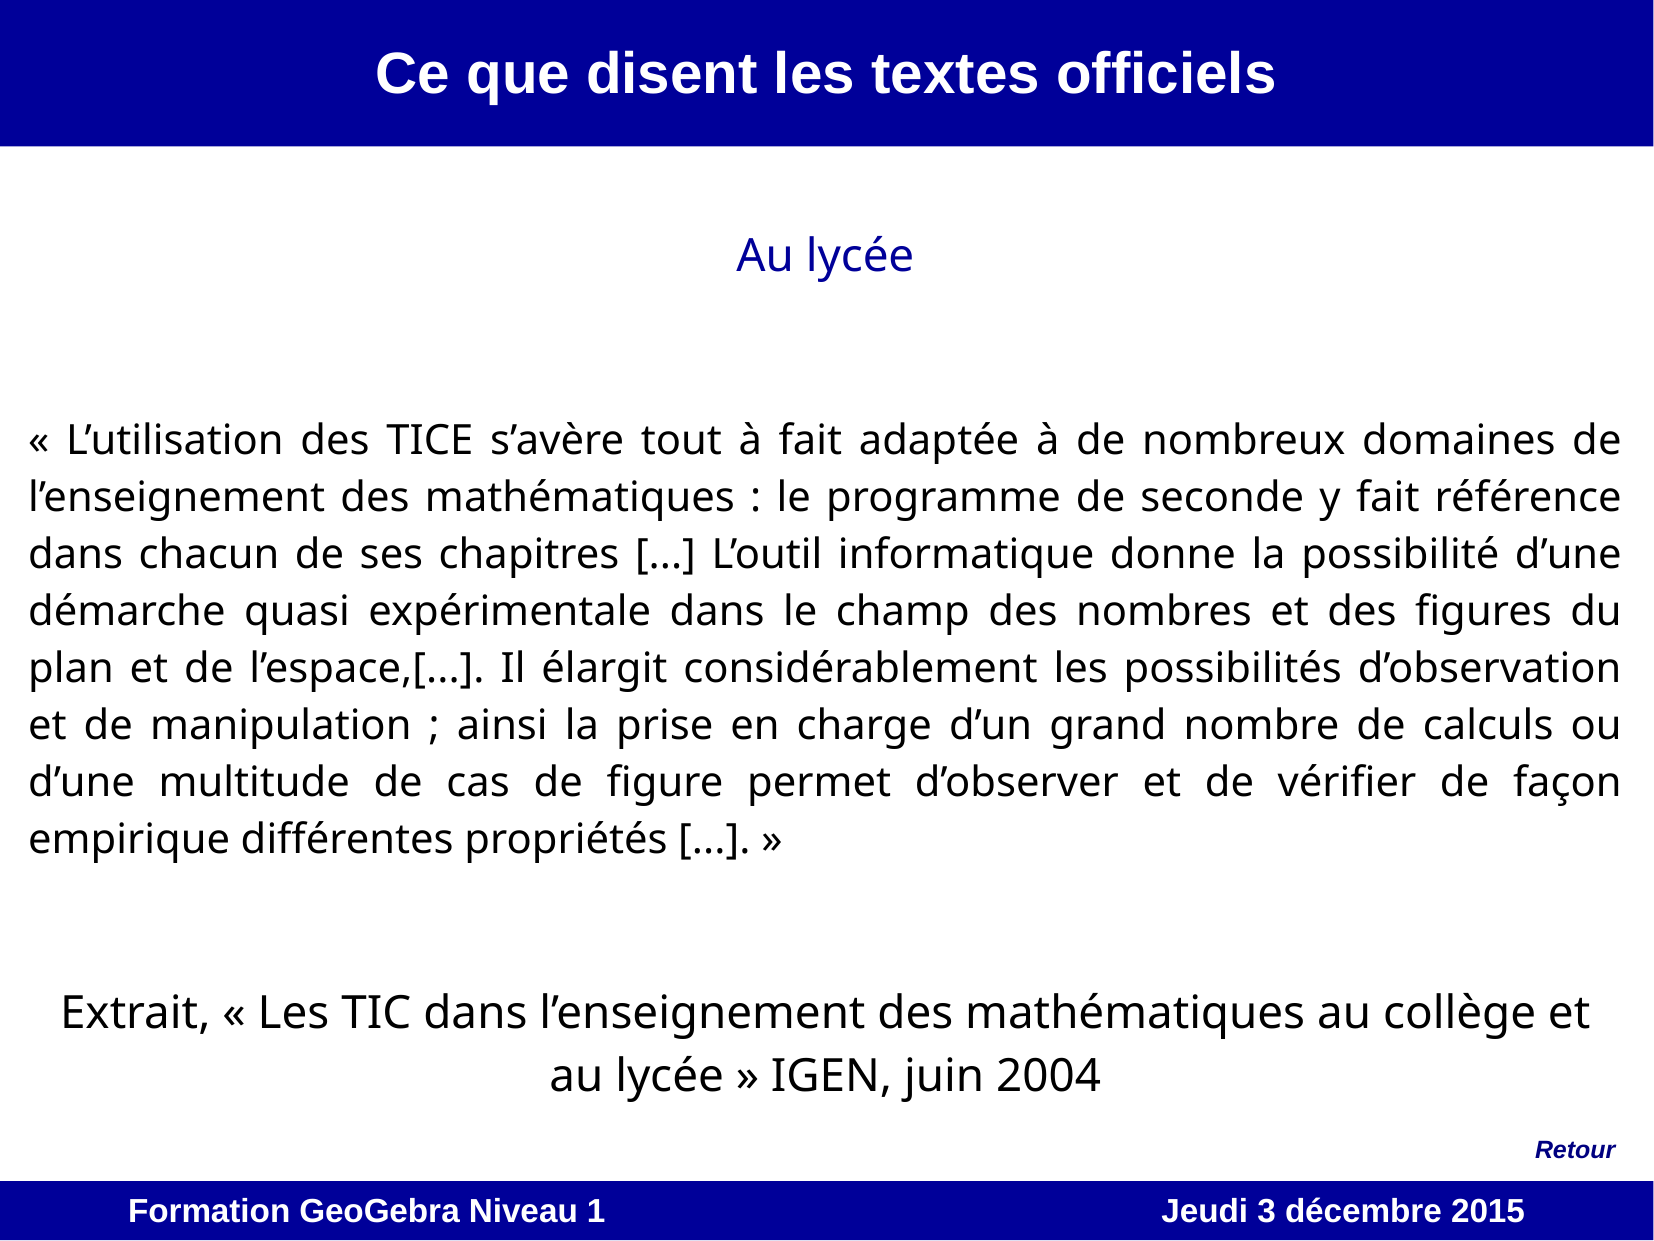

# Ce que disent les textes officiels
Au lycée
« L’utilisation des TICE s’avère tout à fait adaptée à de nombreux domaines de l’enseignement des mathématiques : le programme de seconde y fait référence dans chacun de ses chapitres [...] L’outil informatique donne la possibilité d’une démarche quasi expérimentale dans le champ des nombres et des figures du plan et de l’espace,[...]. Il élargit considérablement les possibilités d’observation et de manipulation ; ainsi la prise en charge d’un grand nombre de calculs ou d’une multitude de cas de figure permet d’observer et de vérifier de façon empirique différentes propriétés [...]. »
Extrait, « Les TIC dans l’enseignement des mathématiques au collège et au lycée » IGEN, juin 2004
Retour
Formation GeoGebra Niveau 1								Jeudi 3 décembre 2015